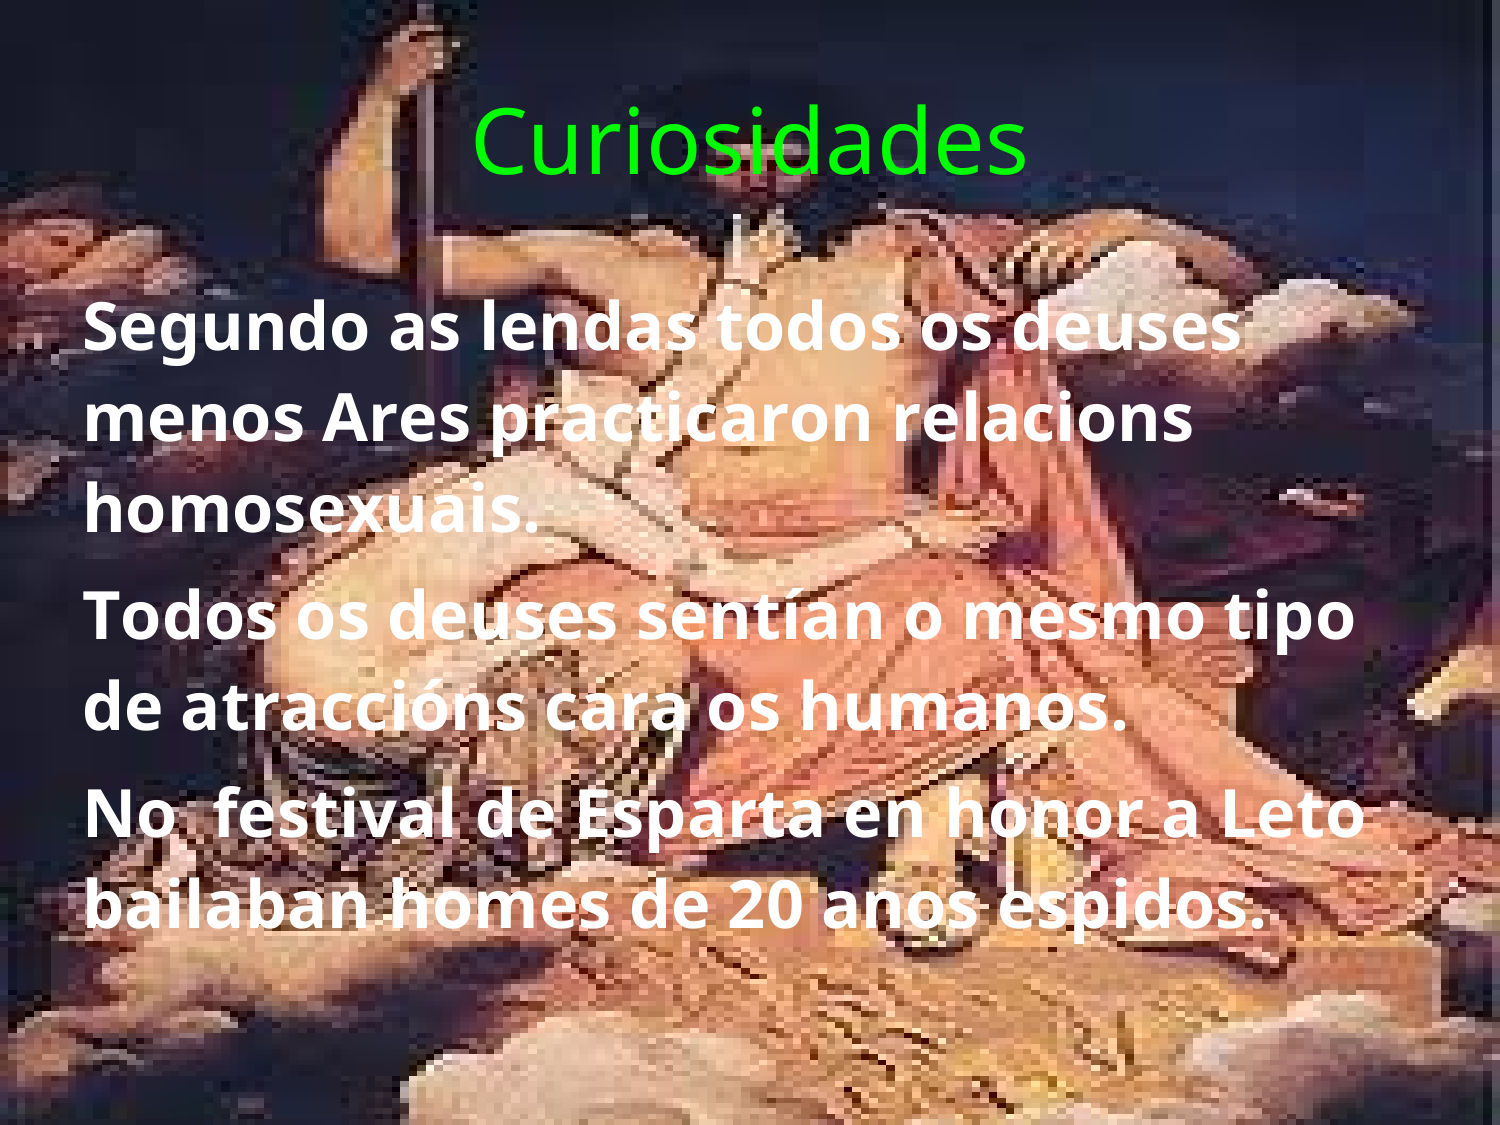

# Curiosidades
Segundo as lendas todos os deuses menos Ares practicaron relacions homosexuais.
Todos os deuses sentían o mesmo tipo de atraccións cara os humanos.
No festival de Esparta en honor a Leto bailaban homes de 20 anos espidos.